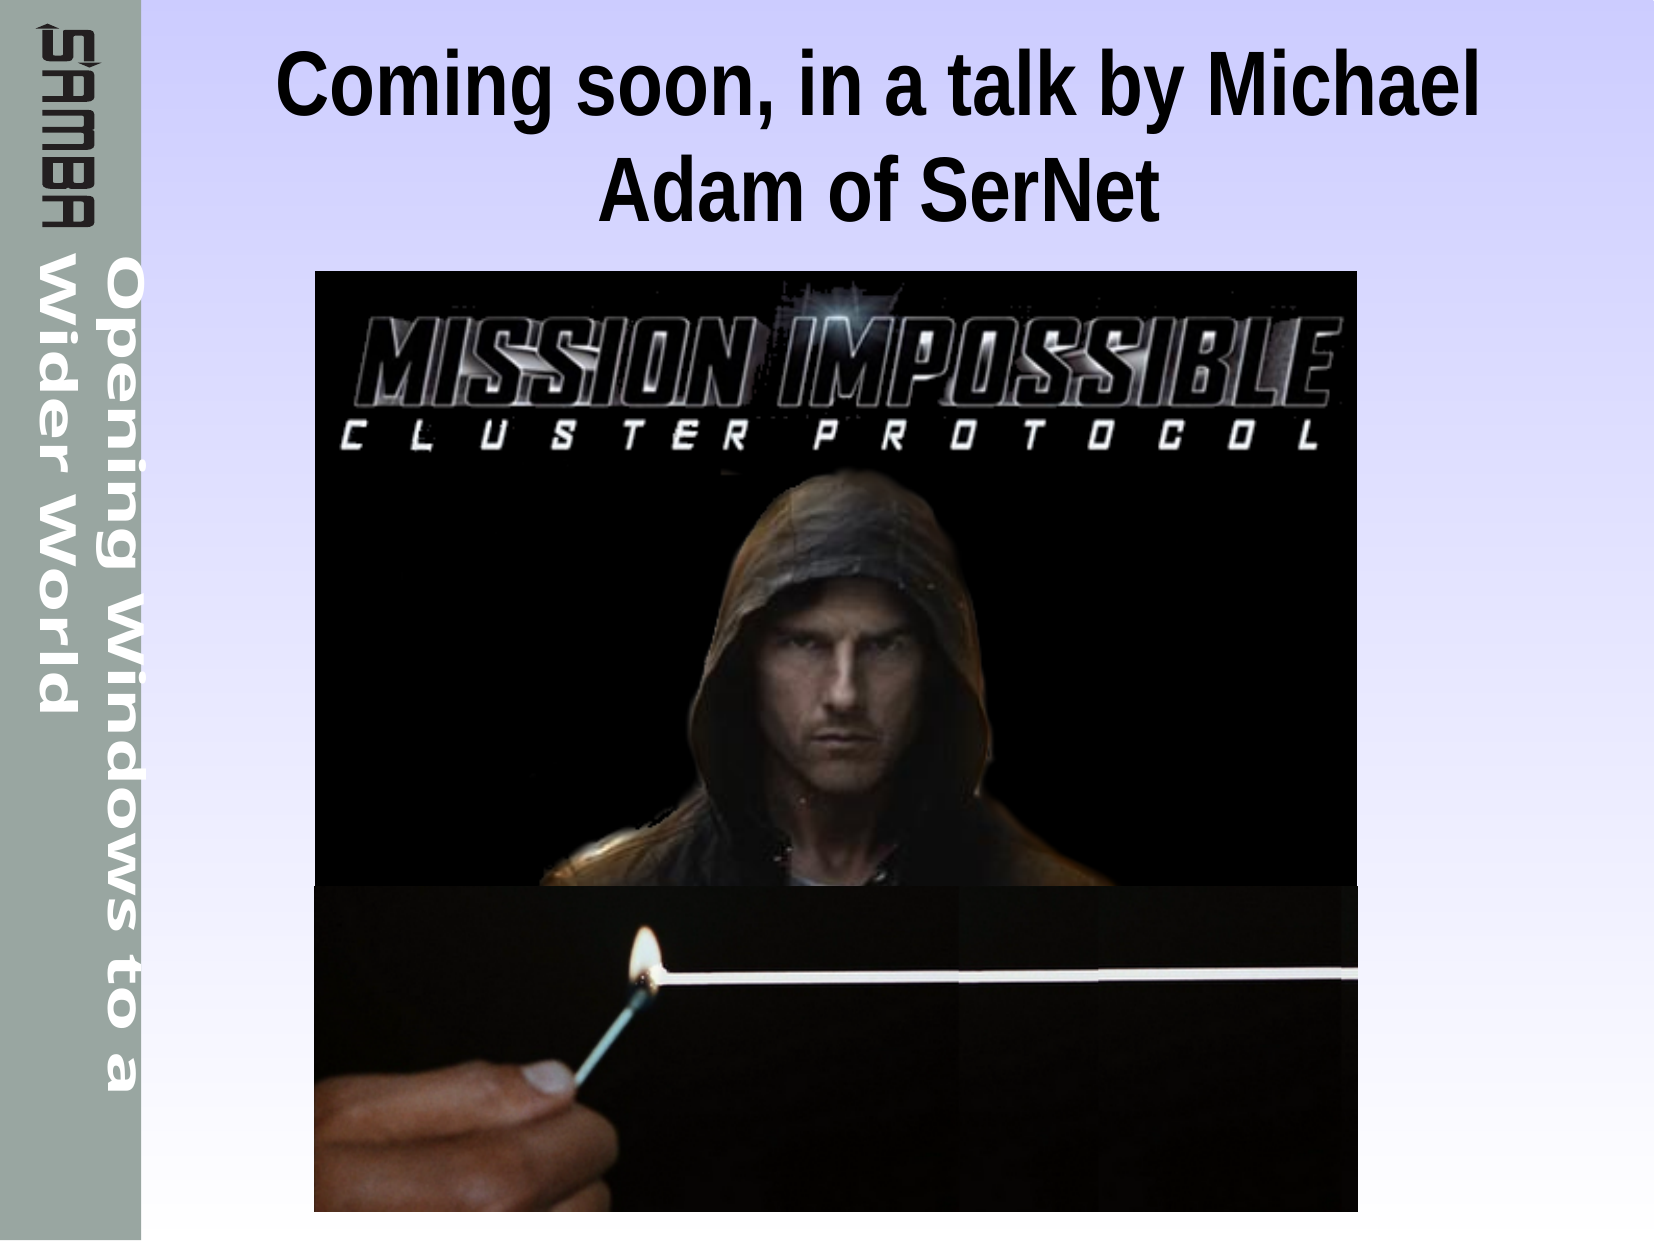

# Coming soon, in a talk by Michael Adam of SerNet